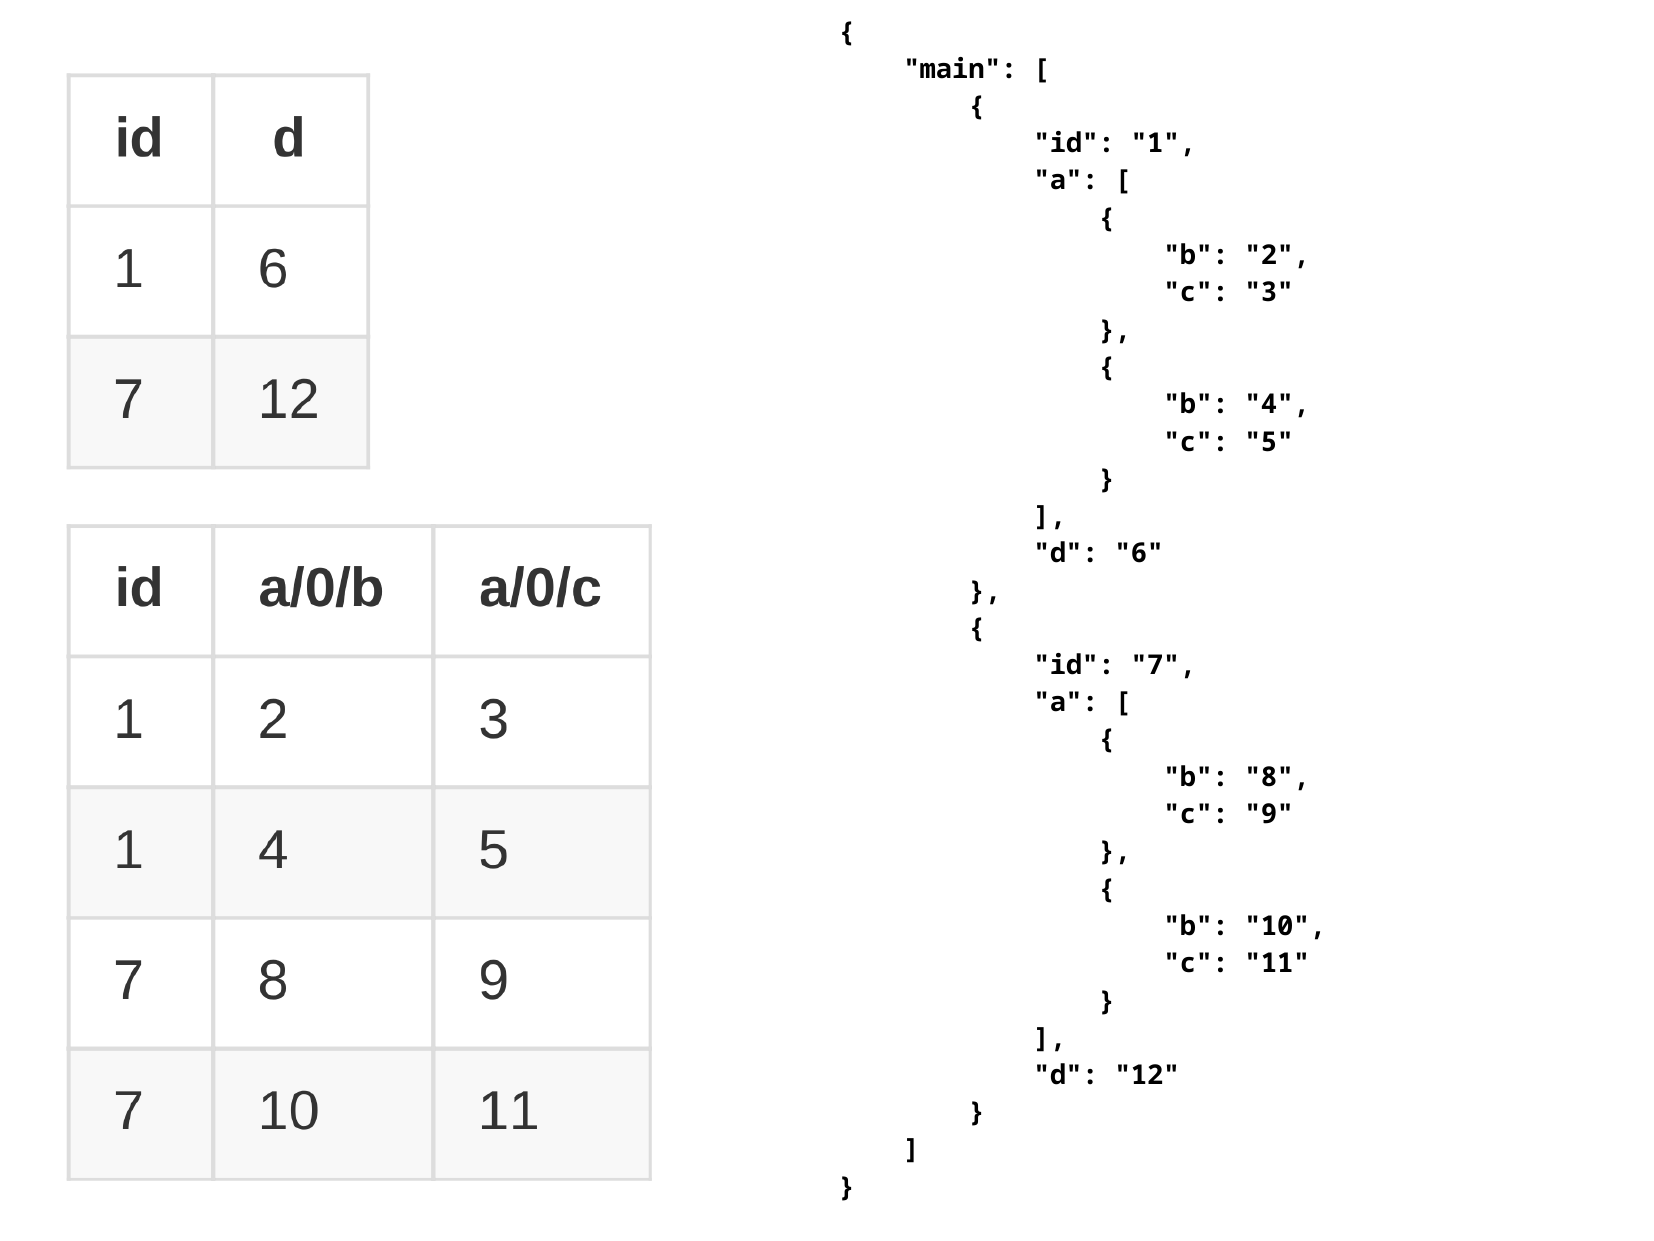

# {
 "main": [
 {
 "id": "1",
 "a": [
 {
 "b": "2",
 "c": "3"
 },
 {
 "b": "4",
 "c": "5"
 }
 ],
 "d": "6"
 },
 {
 "id": "7",
 "a": [
 {
 "b": "8",
 "c": "9"
 },
 {
 "b": "10",
 "c": "11"
 }
 ],
 "d": "12"
 }
 ]
}